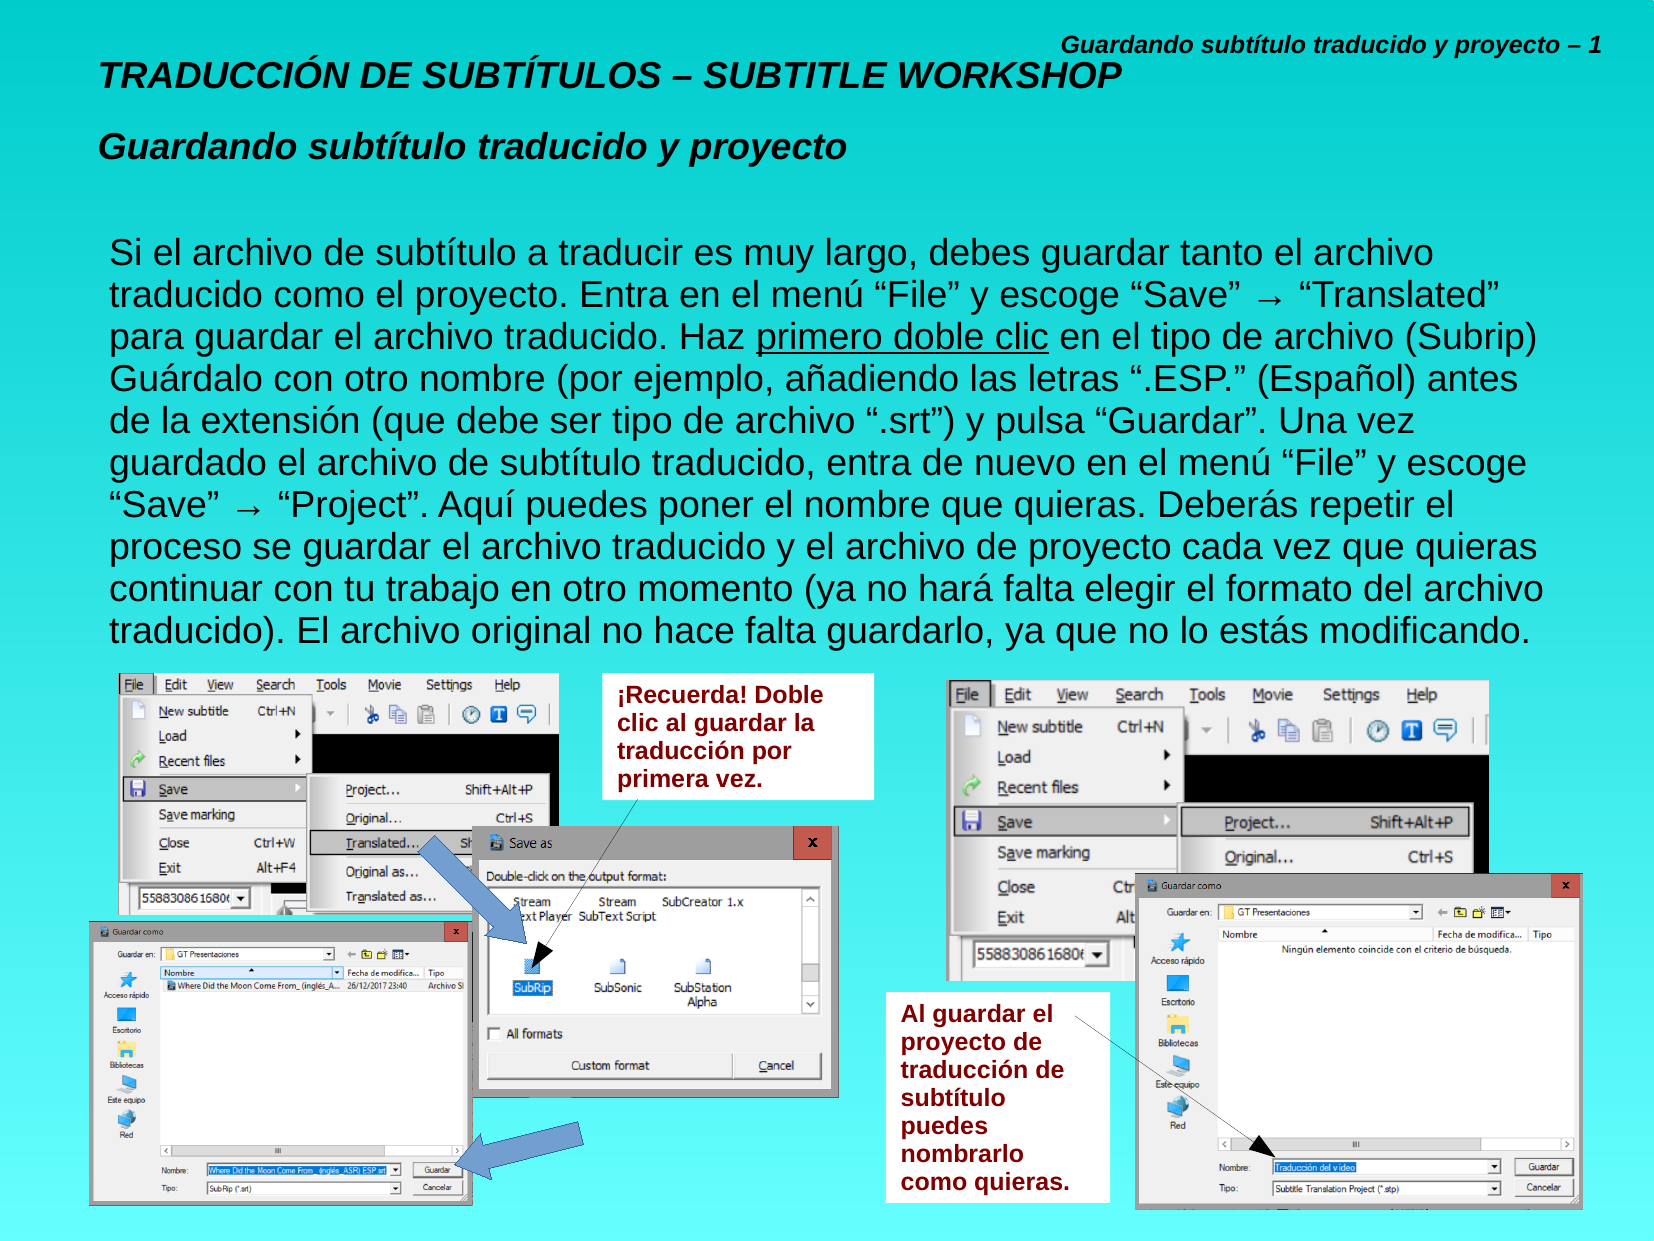

Guardando subtítulo traducido y proyecto – 1
TRADUCCIÓN DE SUBTÍTULOS – SUBTITLE WORKSHOP
Guardando subtítulo traducido y proyecto
Si el archivo de subtítulo a traducir es muy largo, debes guardar tanto el archivo traducido como el proyecto. Entra en el menú “File” y escoge “Save” → “Translated” para guardar el archivo traducido. Haz primero doble clic en el tipo de archivo (Subrip) Guárdalo con otro nombre (por ejemplo, añadiendo las letras “.ESP.” (Español) antes de la extensión (que debe ser tipo de archivo “.srt”) y pulsa “Guardar”. Una vez guardado el archivo de subtítulo traducido, entra de nuevo en el menú “File” y escoge “Save” → “Project”. Aquí puedes poner el nombre que quieras. Deberás repetir el proceso se guardar el archivo traducido y el archivo de proyecto cada vez que quieras continuar con tu trabajo en otro momento (ya no hará falta elegir el formato del archivo traducido). El archivo original no hace falta guardarlo, ya que no lo estás modificando.
¡Recuerda! Doble clic al guardar la traducción por primera vez.
Al guardar el proyecto de traducción de subtítulo puedes nombrarlo como quieras.